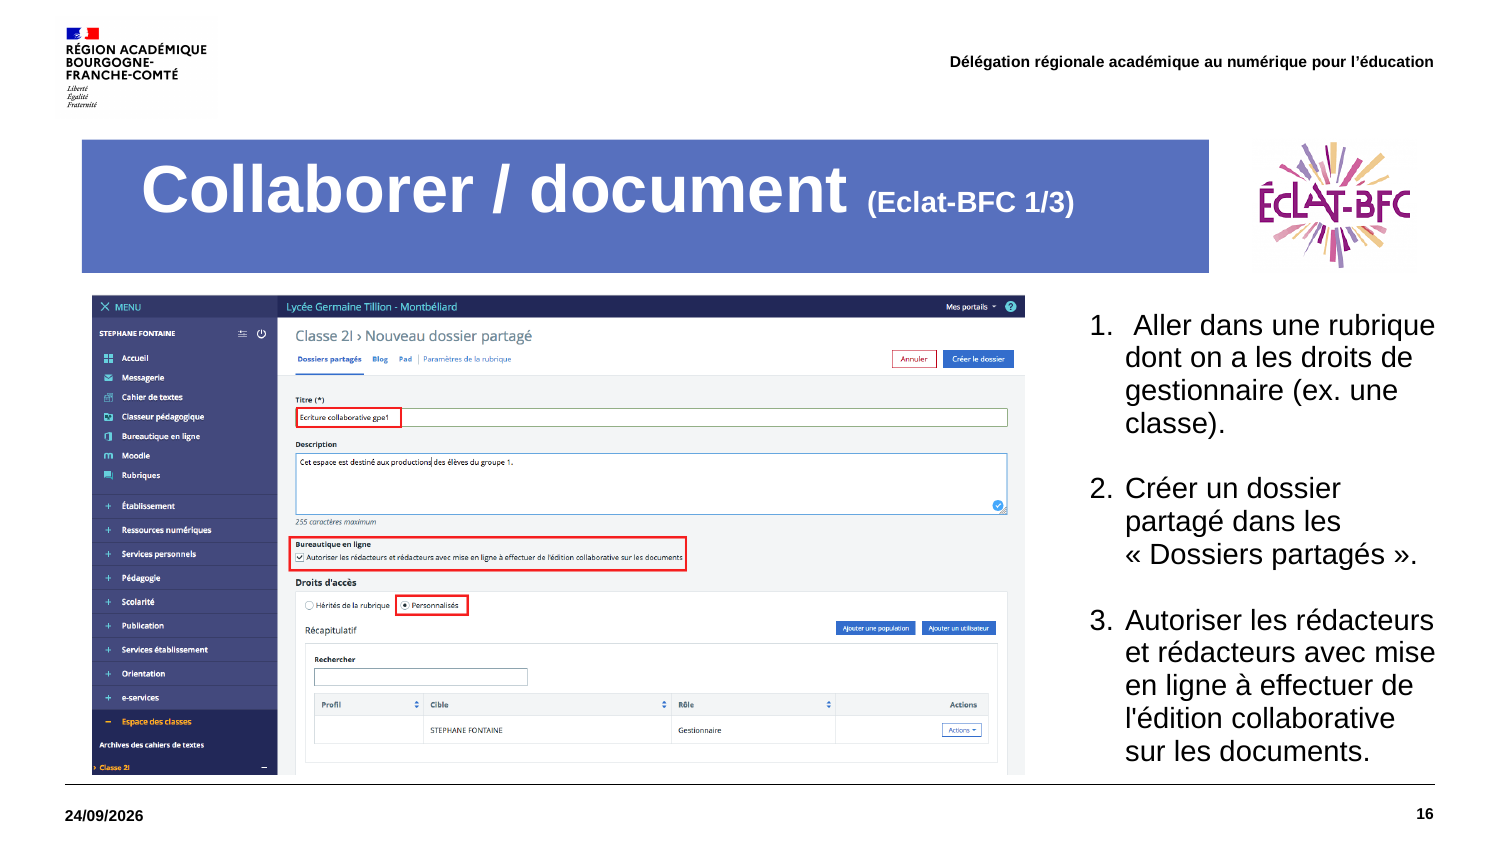

Délégation régionale académique au numérique pour l’éducation
Collaborer / document (Eclat-BFC 1/3)
 Aller dans une rubrique dont on a les droits de gestionnaire (ex. une classe).
Créer un dossier partagé dans les « Dossiers partagés ».
Autoriser les rédacteurs et rédacteurs avec mise en ligne à effectuer de l'édition collaborative sur les documents.